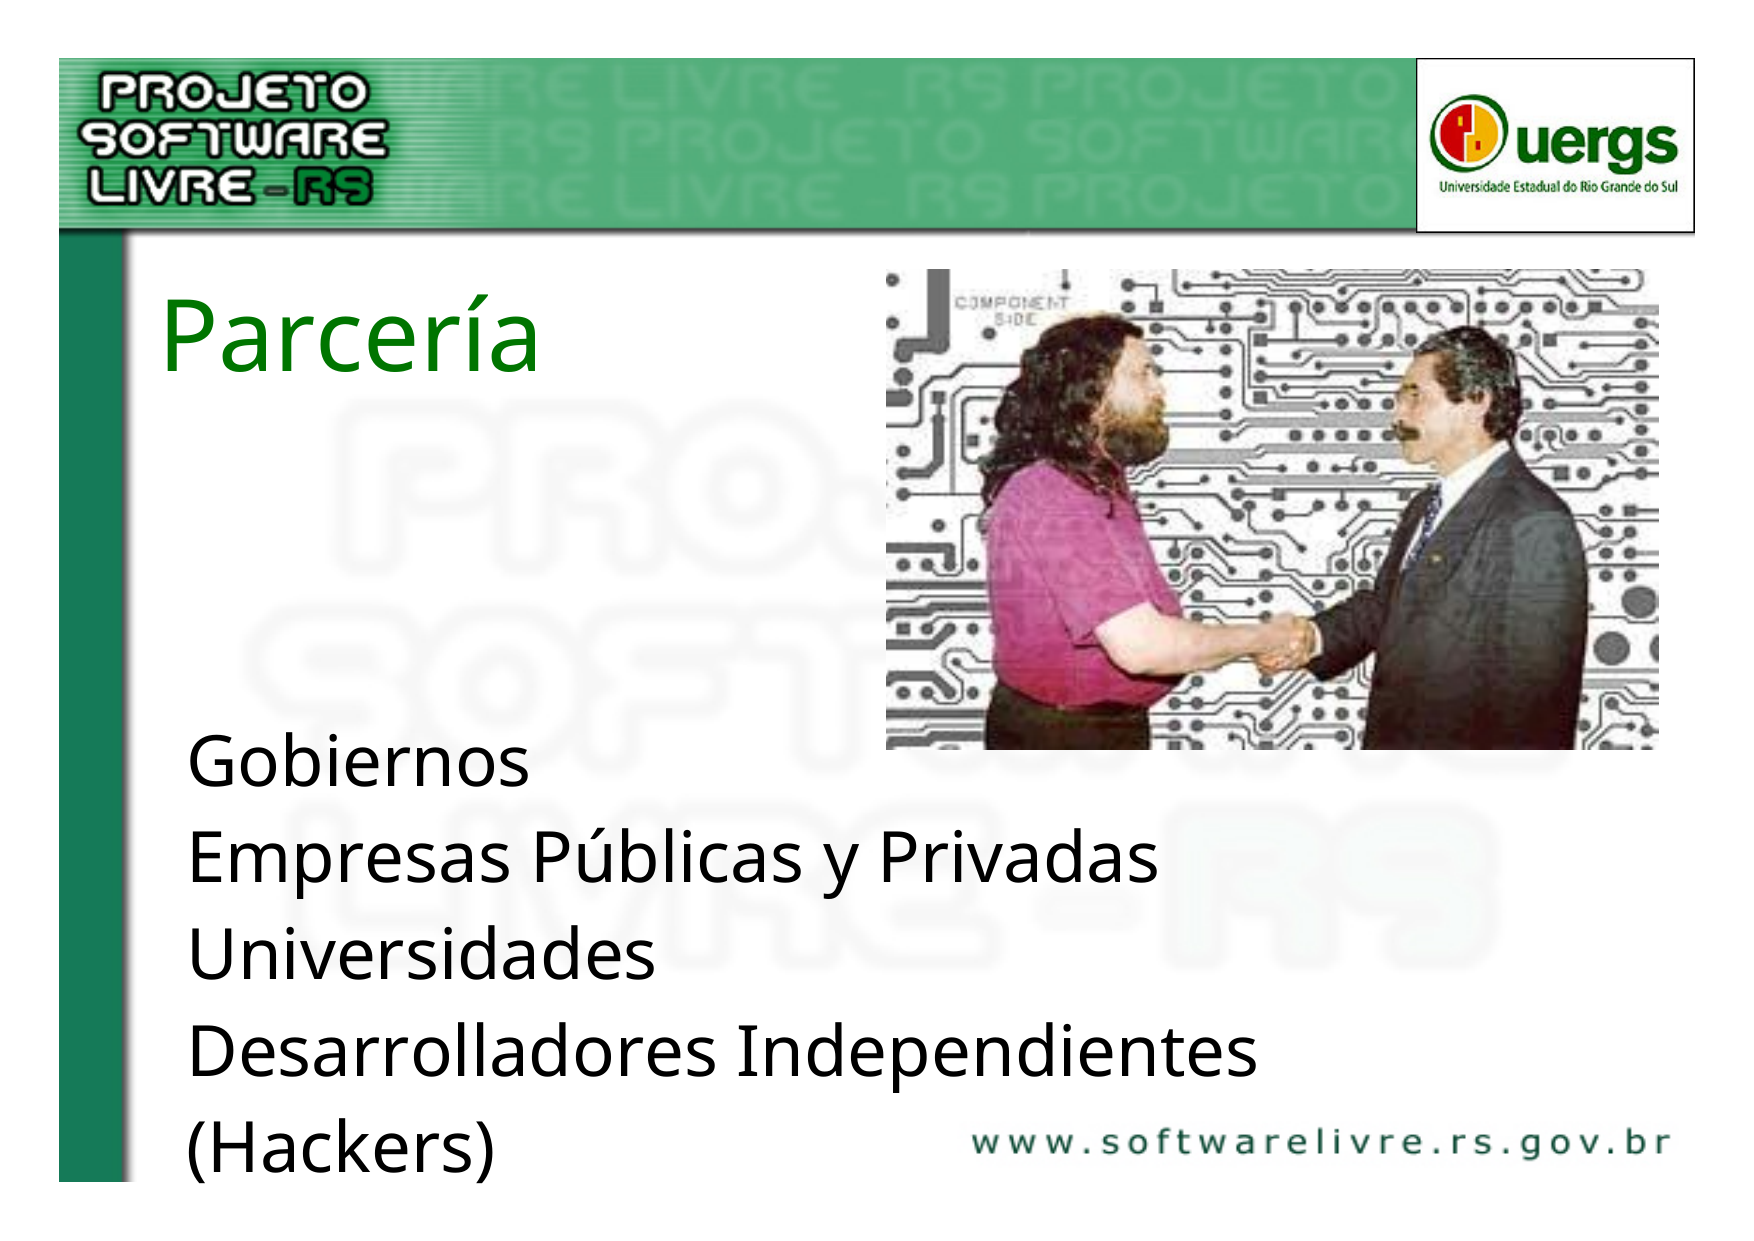

Parcería
 Gobiernos
 Empresas Públicas y Privadas
 Universidades
 Desarrolladores Independientes
 (Hackers)